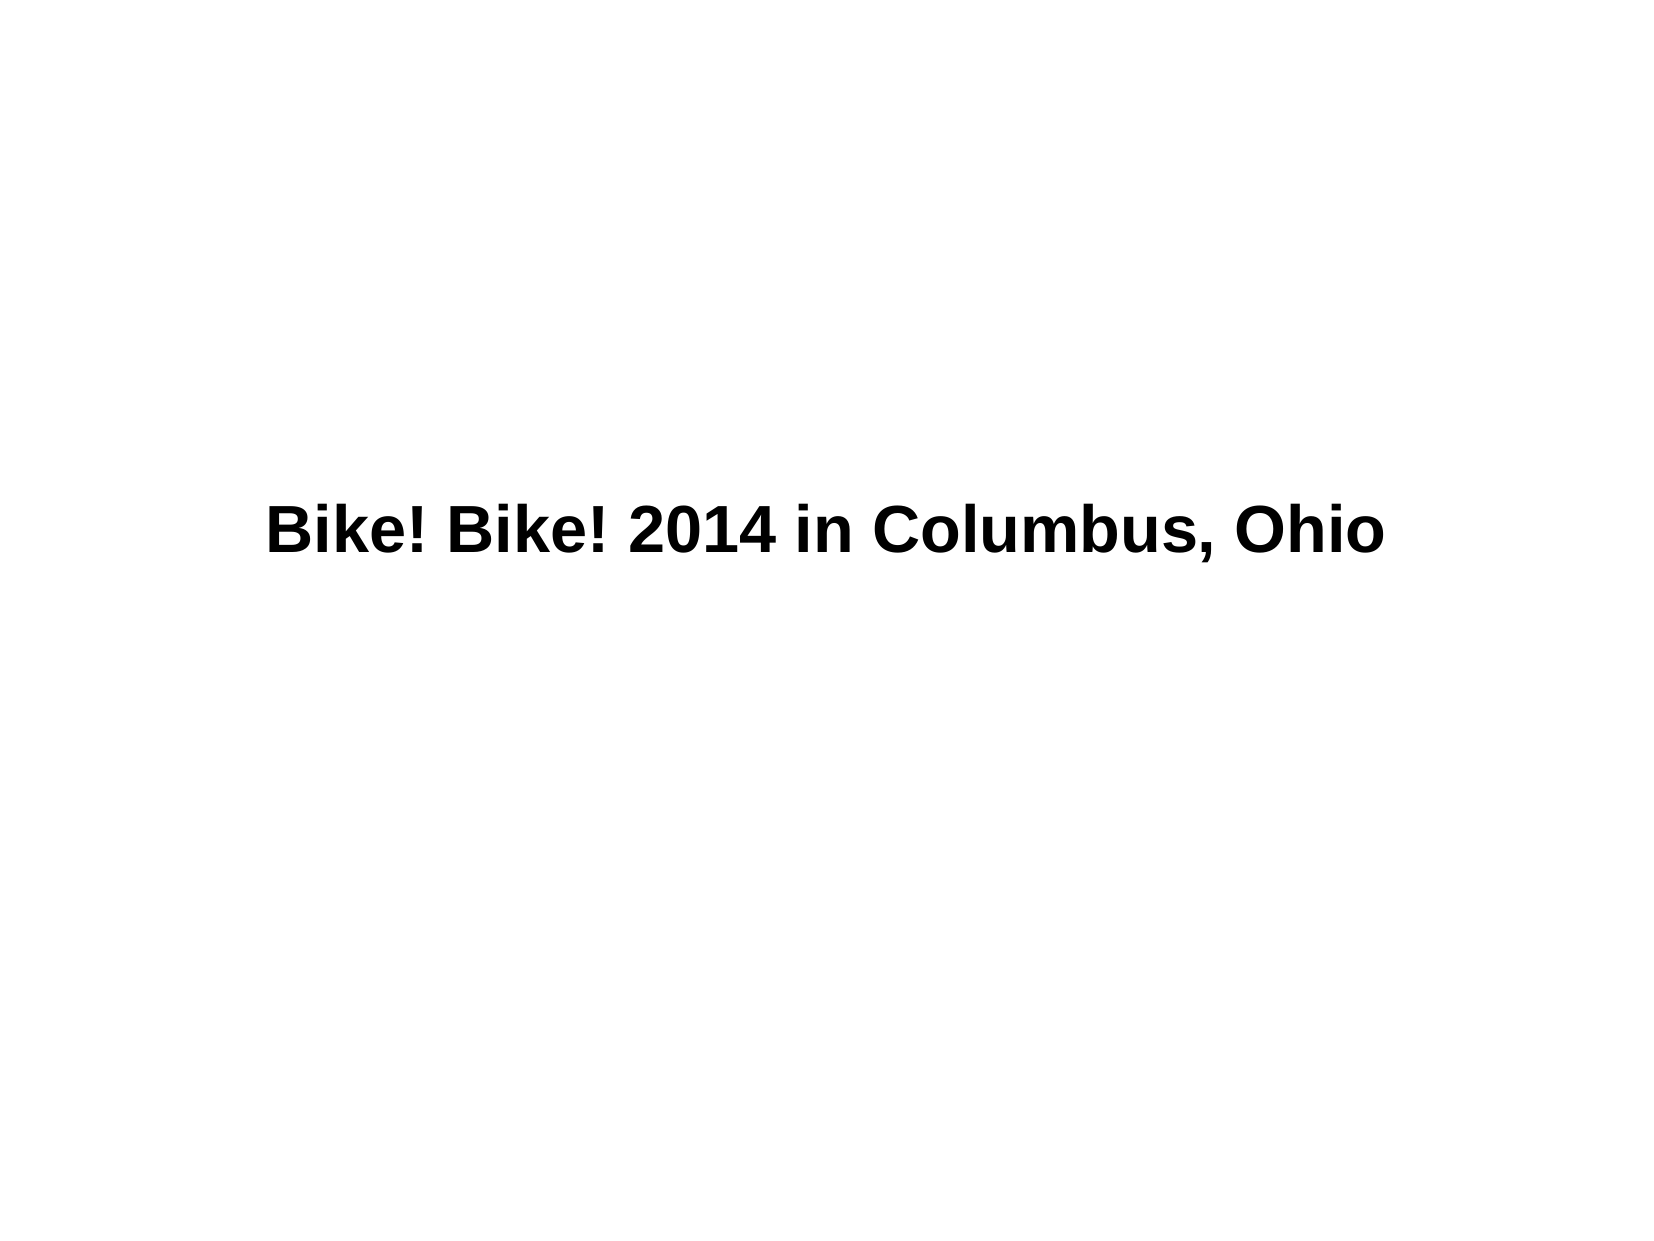

# Bike! Bike! 2014 in Columbus, Ohio